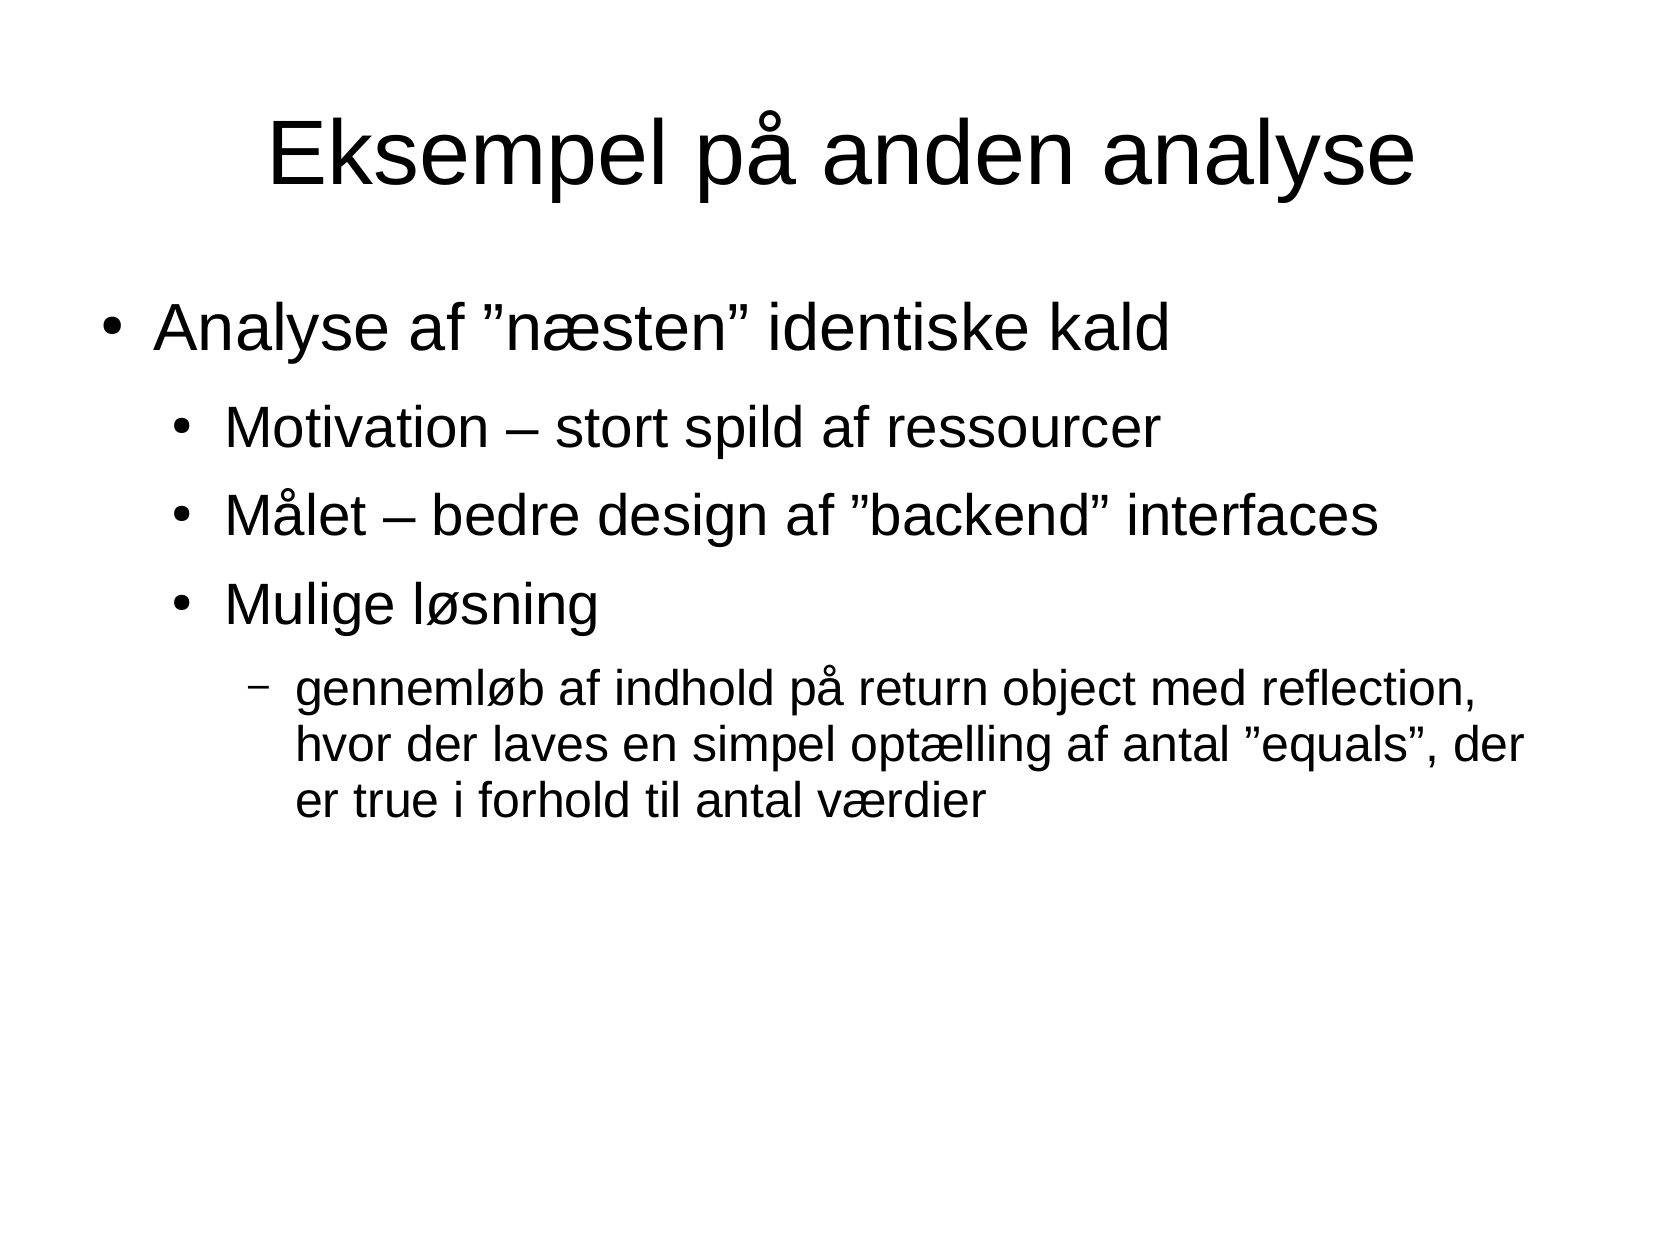

# Eksempel på anden analyse
Analyse af ”næsten” identiske kald
Motivation – stort spild af ressourcer
Målet – bedre design af ”backend” interfaces
Mulige løsning
gennemløb af indhold på return object med reflection, hvor der laves en simpel optælling af antal ”equals”, der er true i forhold til antal værdier